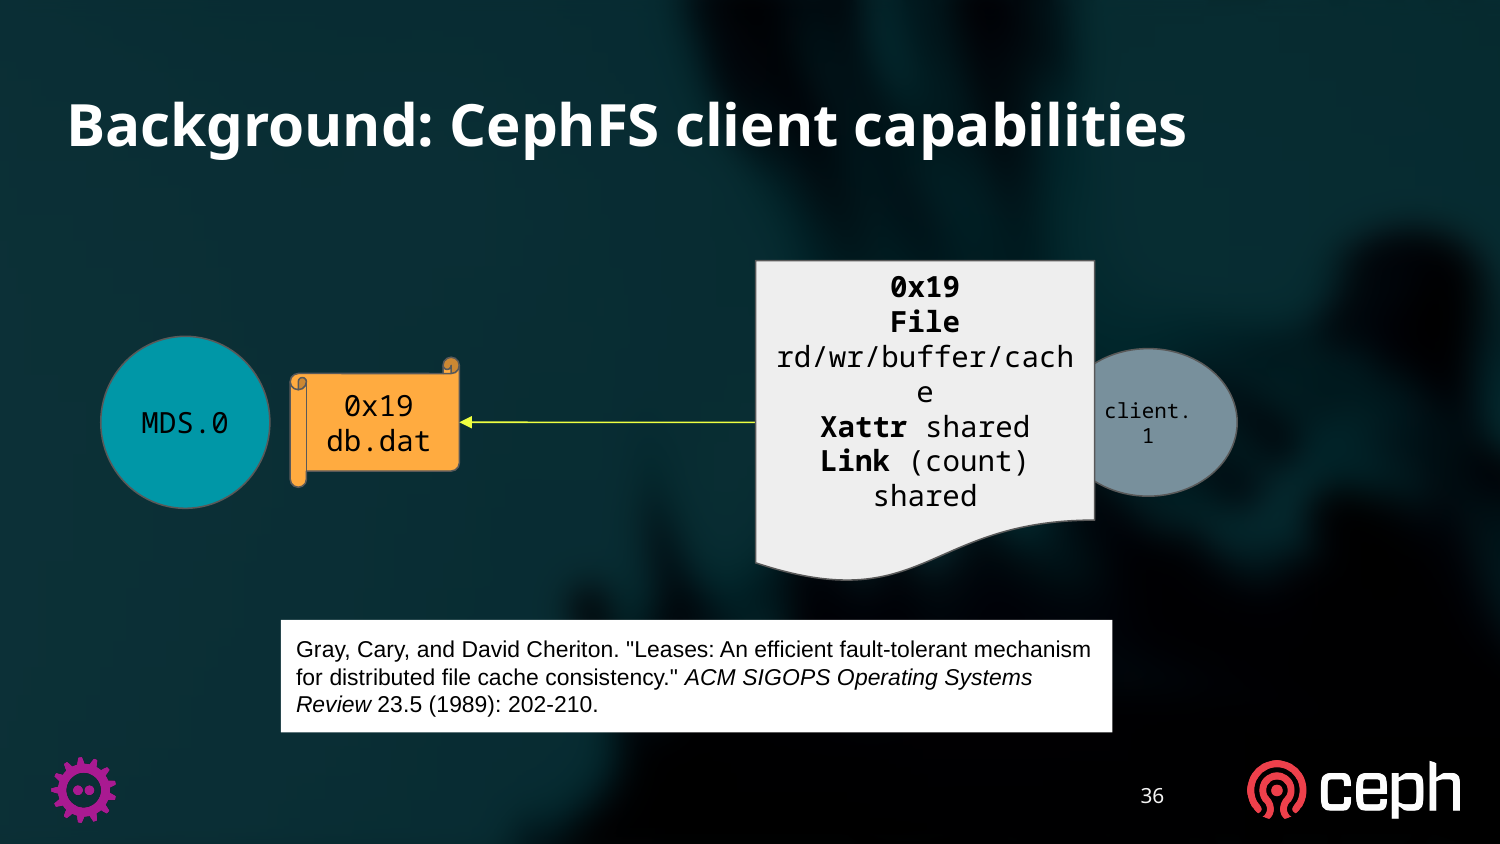

# Background: CephFS client capabilities
0x19
File rd/wr/buffer/cache
Xattr shared
Link (count) shared
MDS.0
client.1
0x19
db.dat
Gray, Cary, and David Cheriton. "Leases: An efficient fault-tolerant mechanism for distributed file cache consistency." ACM SIGOPS Operating Systems Review 23.5 (1989): 202-210.